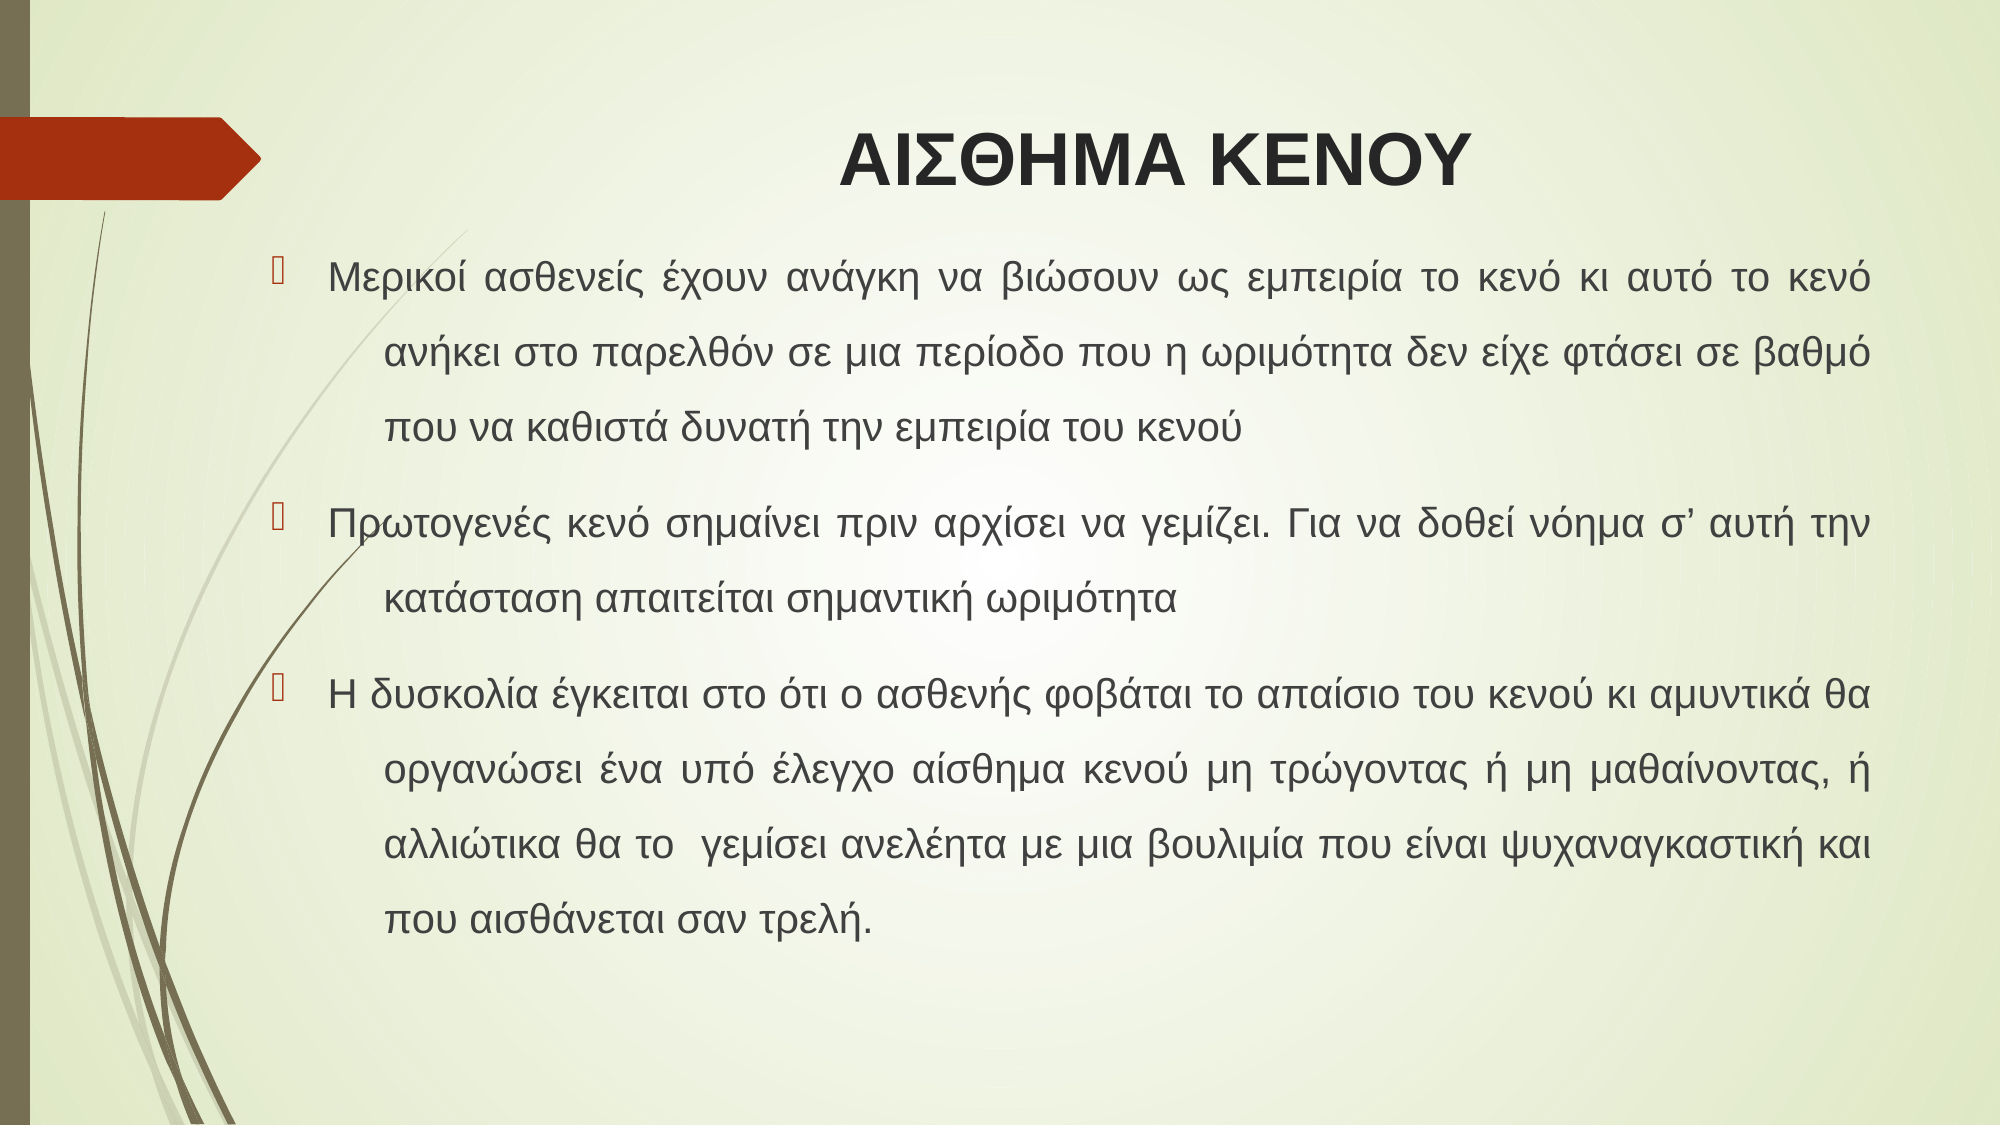

# ΑΙΣΘΗΜΑ ΚΕΝΟΥ
Μερικοί ασθενείς έχουν ανάγκη να βιώσουν ως εμπειρία το κενό κι αυτό το κενό ανήκει στο παρελθόν σε μια περίοδο που η ωριμότητα δεν είχε φτάσει σε βαθμό που να καθιστά δυνατή την εμπειρία του κενού
Πρωτογενές κενό σημαίνει πριν αρχίσει να γεμίζει. Για να δοθεί νόημα σ’ αυτή την κατάσταση απαιτείται σημαντική ωριμότητα
Η δυσκολία έγκειται στο ότι ο ασθενής φοβάται το απαίσιο του κενού κι αμυντικά θα οργανώσει ένα υπό έλεγχο αίσθημα κενού μη τρώγοντας ή μη μαθαίνοντας, ή αλλιώτικα θα το γεμίσει ανελέητα με μια βουλιμία που είναι ψυχαναγκαστική και που αισθάνεται σαν τρελή.